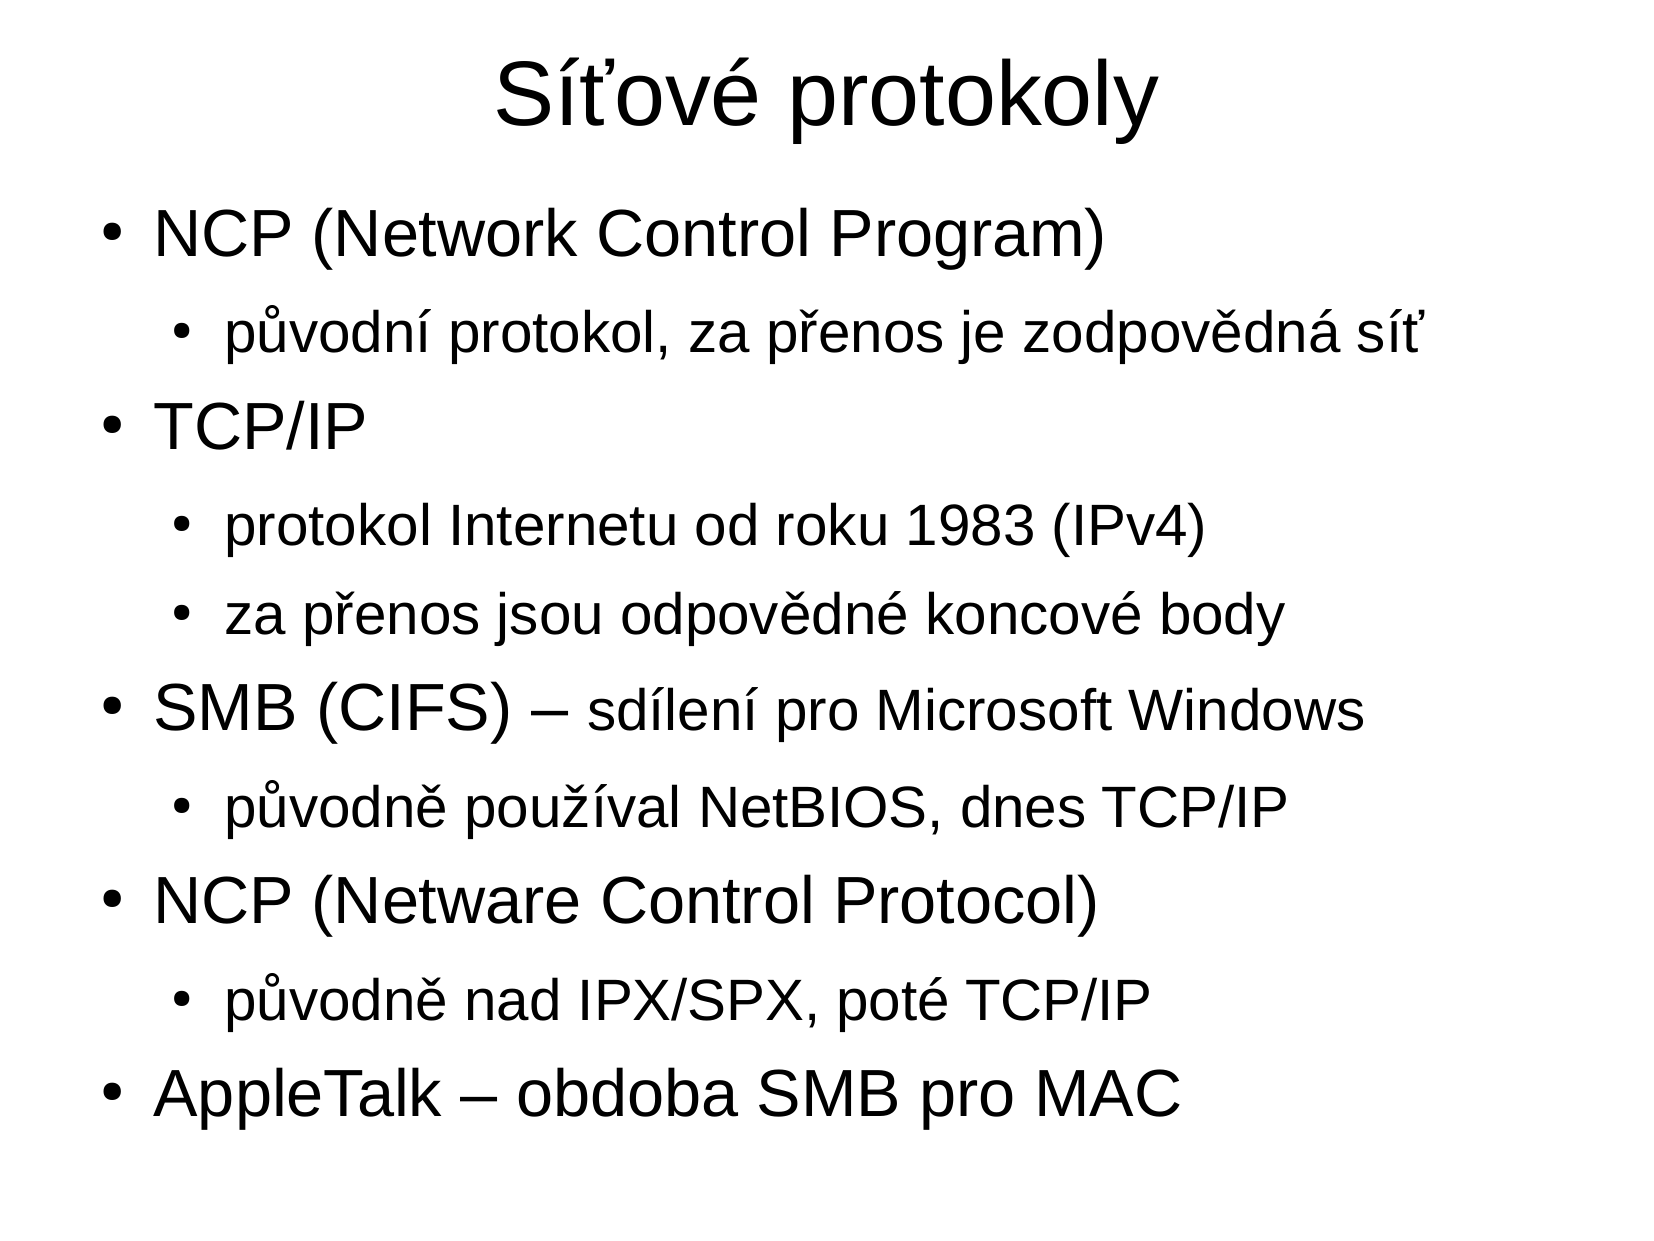

# Síťové protokoly
NCP (Network Control Program)
původní protokol, za přenos je zodpovědná síť
TCP/IP
protokol Internetu od roku 1983 (IPv4)
za přenos jsou odpovědné koncové body
SMB (CIFS) – sdílení pro Microsoft Windows
původně používal NetBIOS, dnes TCP/IP
NCP (Netware Control Protocol)
původně nad IPX/SPX, poté TCP/IP
AppleTalk – obdoba SMB pro MAC